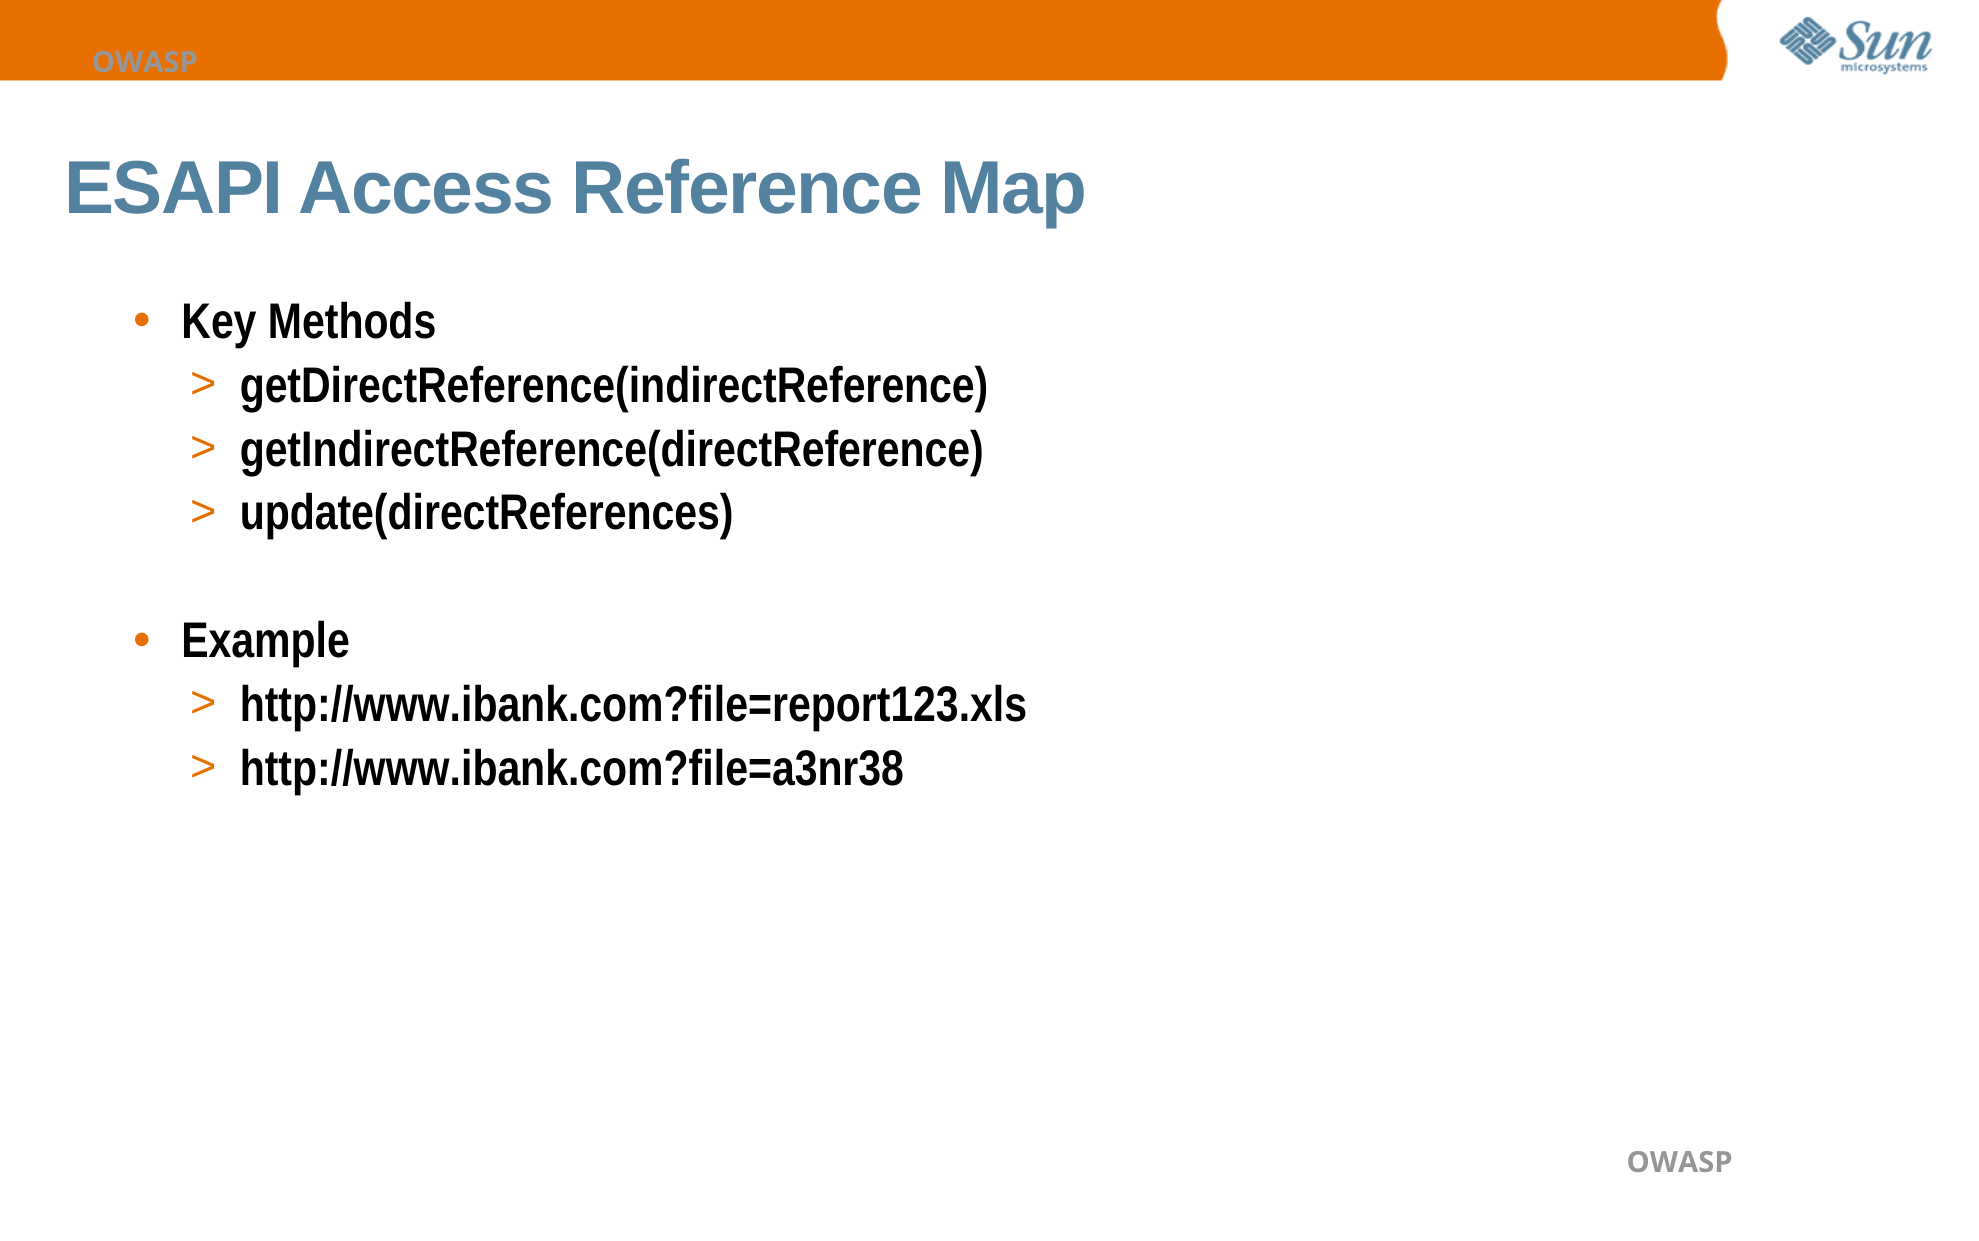

# ESAPI Access Reference Map
Key Methods
getDirectReference(indirectReference)
getIndirectReference(directReference)
update(directReferences)
Example
http://www.ibank.com?file=report123.xls
http://www.ibank.com?file=a3nr38